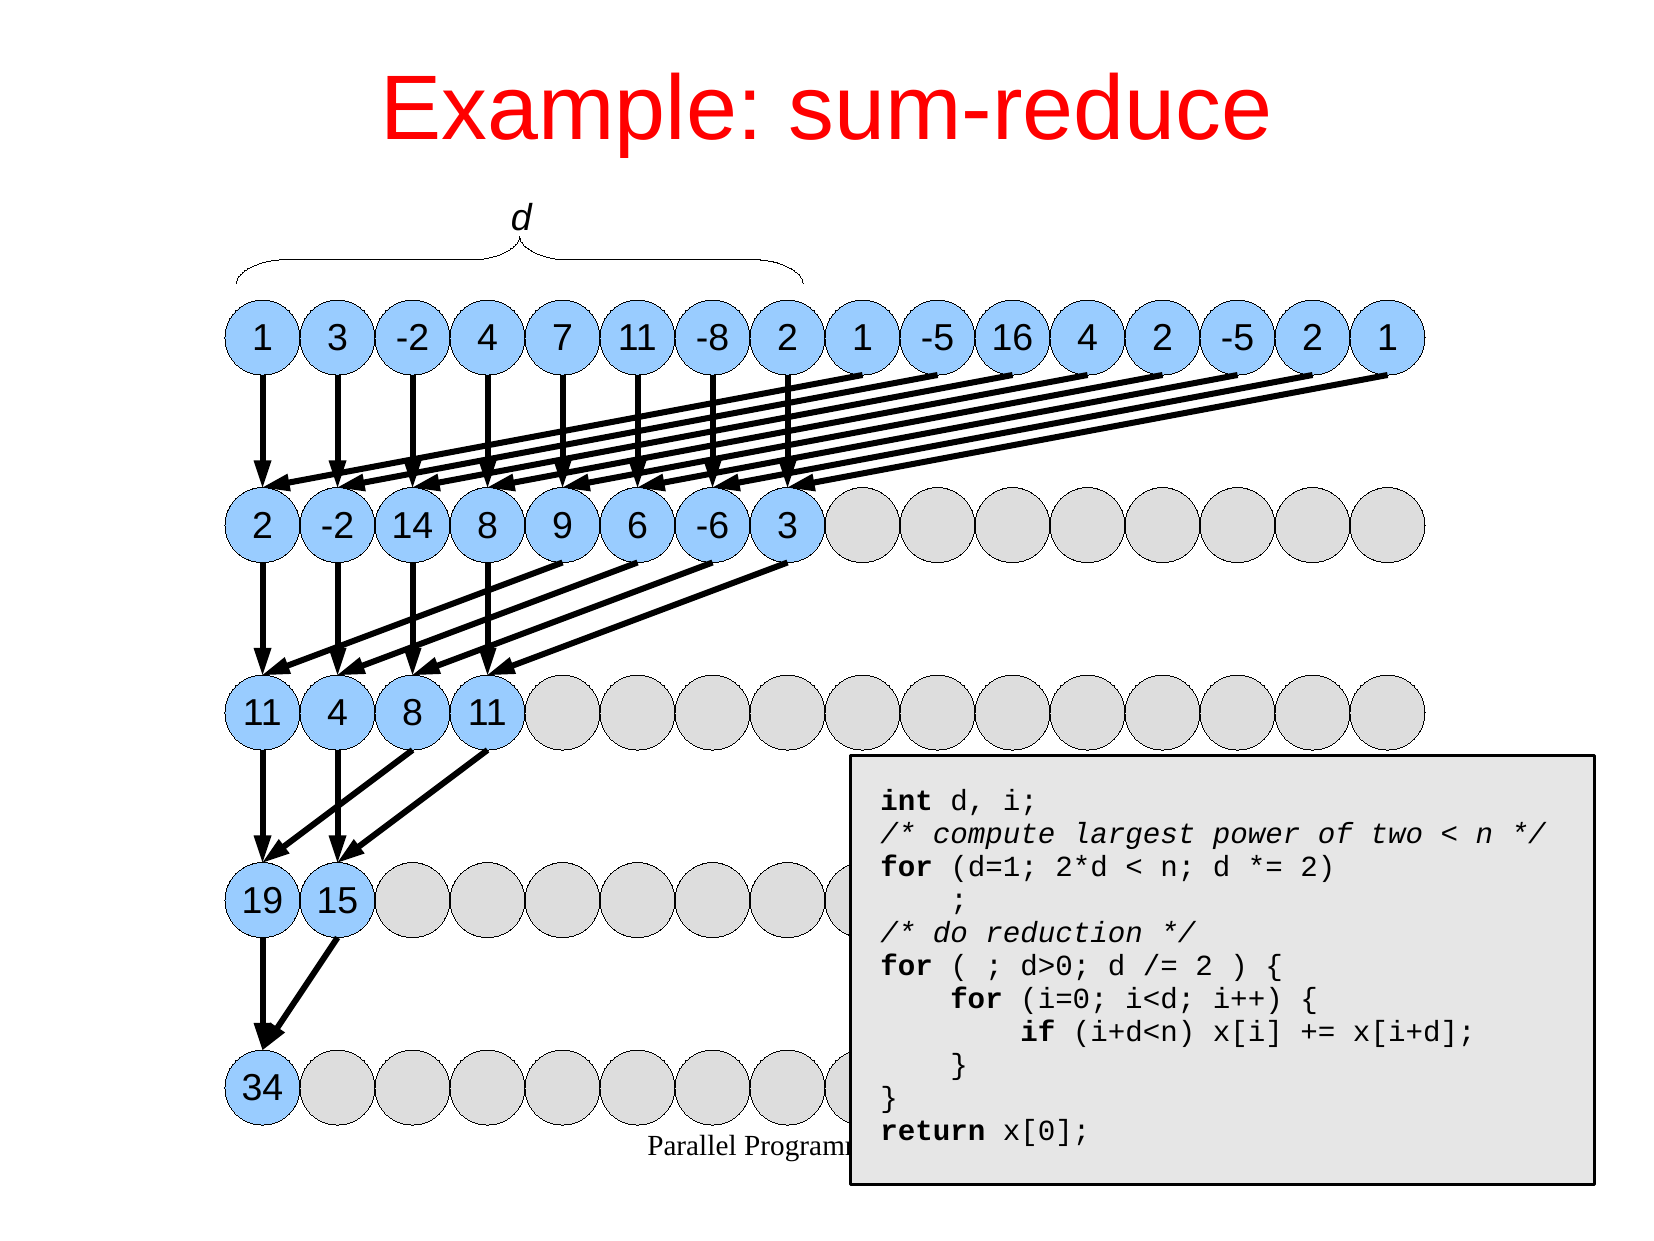

# Example: sum-reduce
d
1
3
-2
4
7
11
-8
2
1
-5
16
4
2
-5
2
1
2
-2
14
8
9
6
-6
3
11
4
8
11
int d, i;
/* compute largest power of two < n */
for (d=1; 2*d < n; d *= 2)
 ;
/* do reduction */
for ( ; d>0; d /= 2 ) {
 for (i=0; i<d; i++) {
 if (i+d<n) x[i] += x[i+d];
 }
}
return x[0];
19
15
34
Parallel Programming Patterns
30